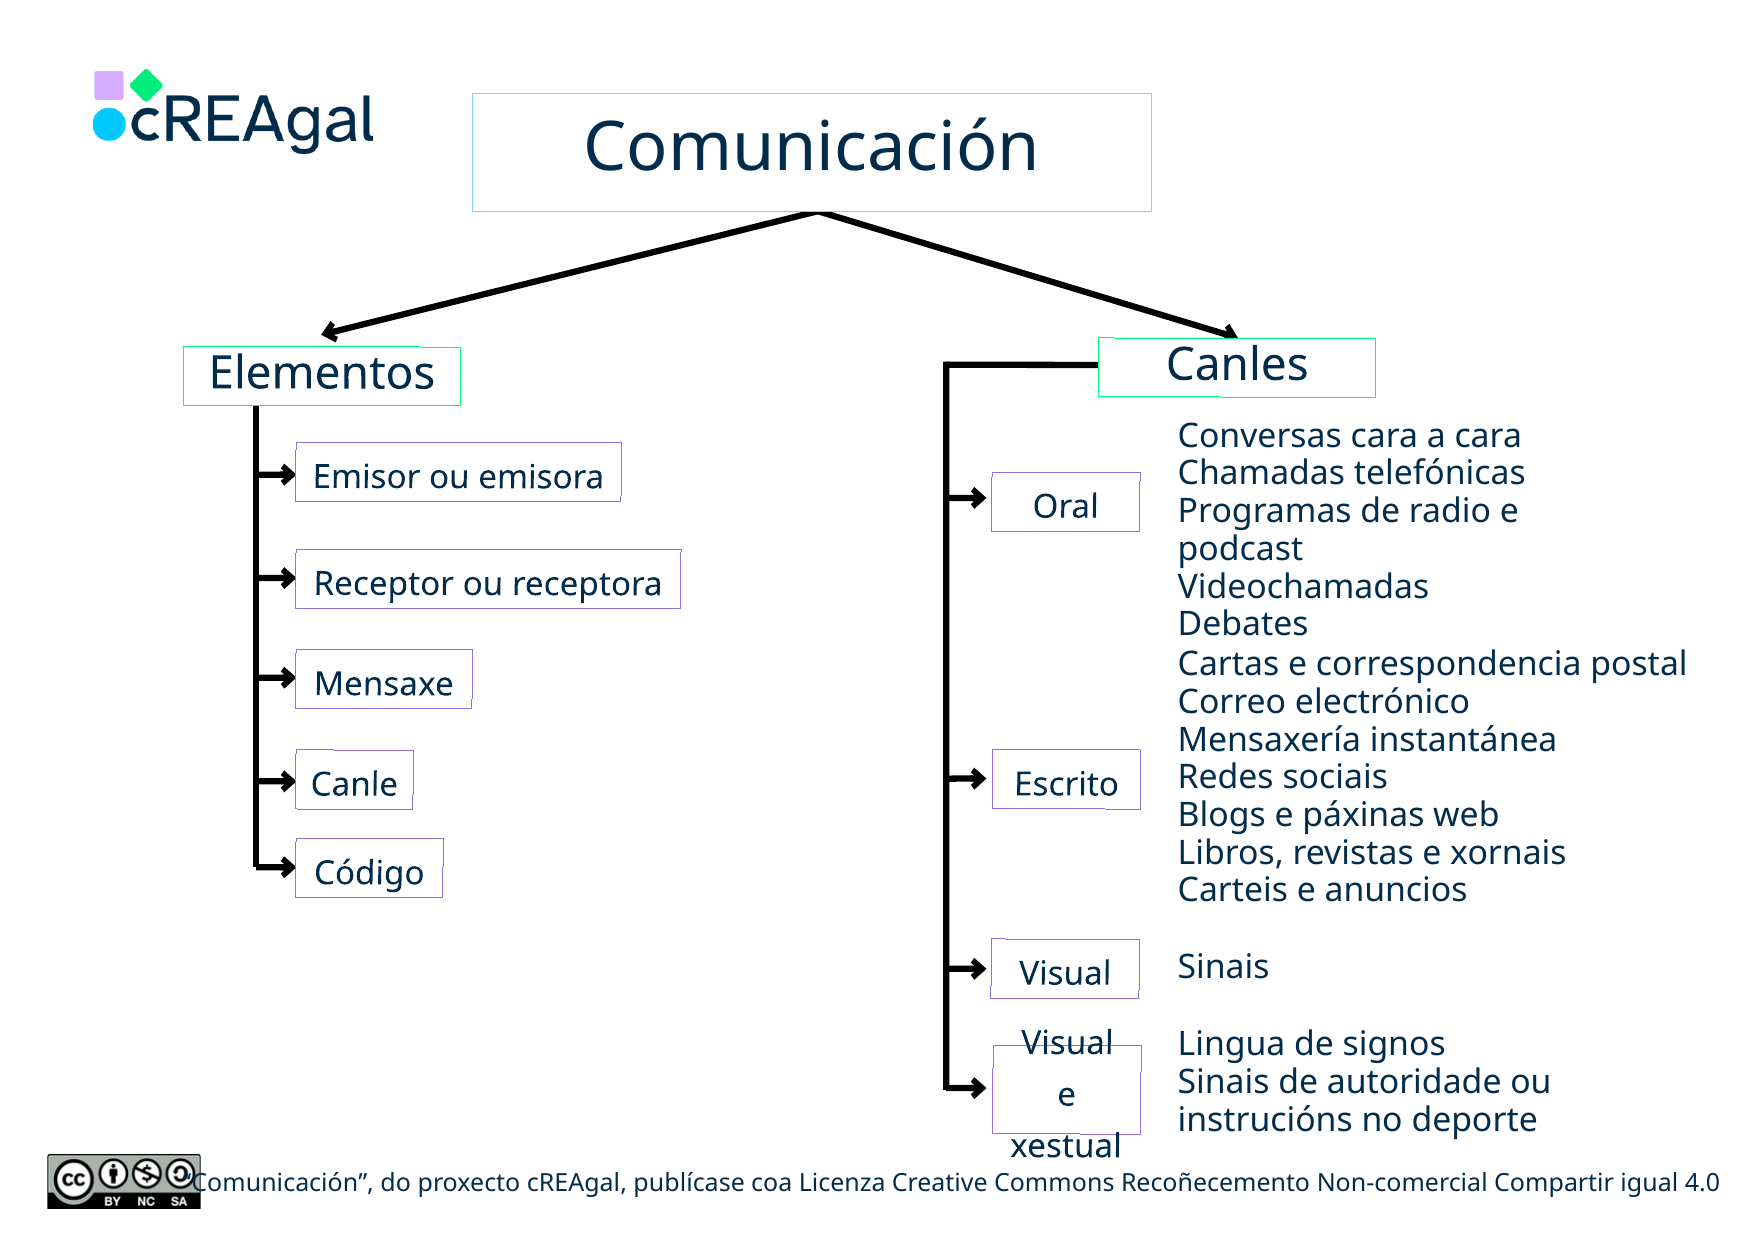

Comunicación
Canles
Elementos
Conversas cara a cara
Chamadas telefónicas
Programas de radio e podcast
Videochamadas
Debates
Emisor ou emisora
Oral
Receptor ou receptora
Cartas e correspondencia postal
Correo electrónico
Mensaxería instantánea
Redes sociais
Blogs e páxinas web
Libros, revistas e xornais
Carteis e anuncios
Mensaxe
Escrito
Canle
Código
Visual
Sinais
Lingua de signos
Sinais de autoridade ou instrucións no deporte
Visual e xestual
“Comunicación”, do proxecto cREAgal, publícase coa Licenza Creative Commons Recoñecemento Non-comercial Compartir igual 4.0